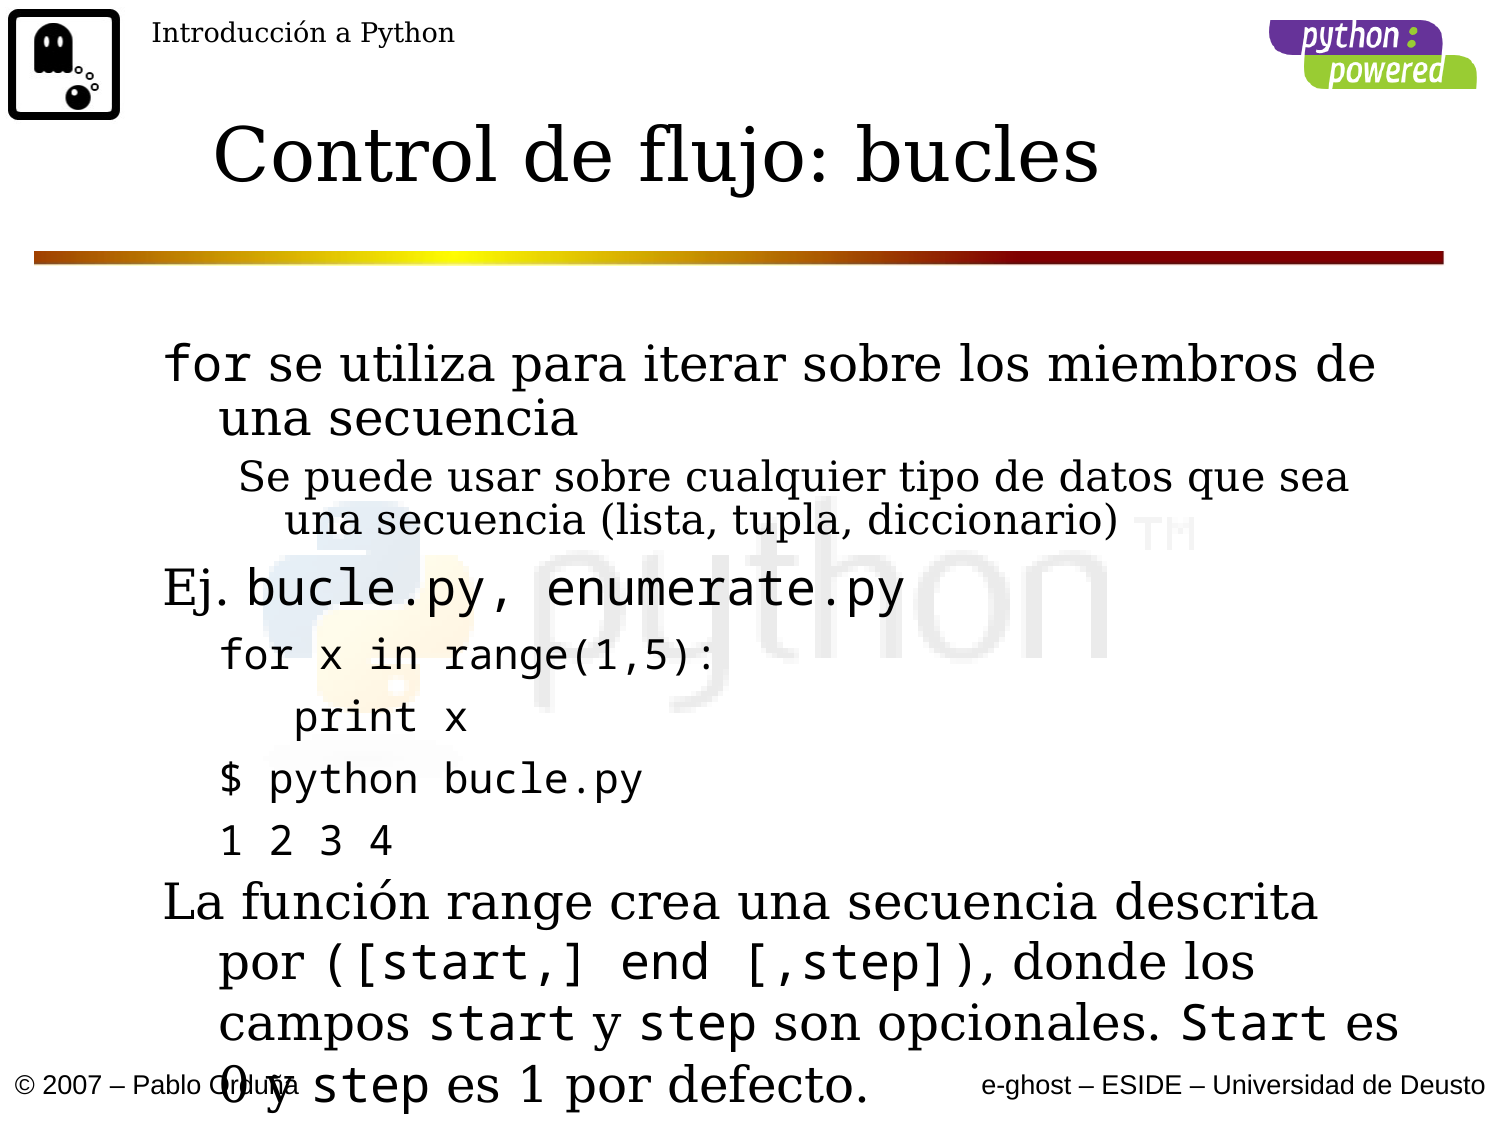

# Control de flujo: bucles
for se utiliza para iterar sobre los miembros de una secuencia
Se puede usar sobre cualquier tipo de datos que sea una secuencia (lista, tupla, diccionario)
Ej. bucle.py, enumerate.py
	for x in range(1,5):
	 print x
	$ python bucle.py
	1 2 3 4
La función range crea una secuencia descrita por ([start,] end [,step]), donde los campos start y step son opcionales. Start es 0 y step es 1 por defecto.